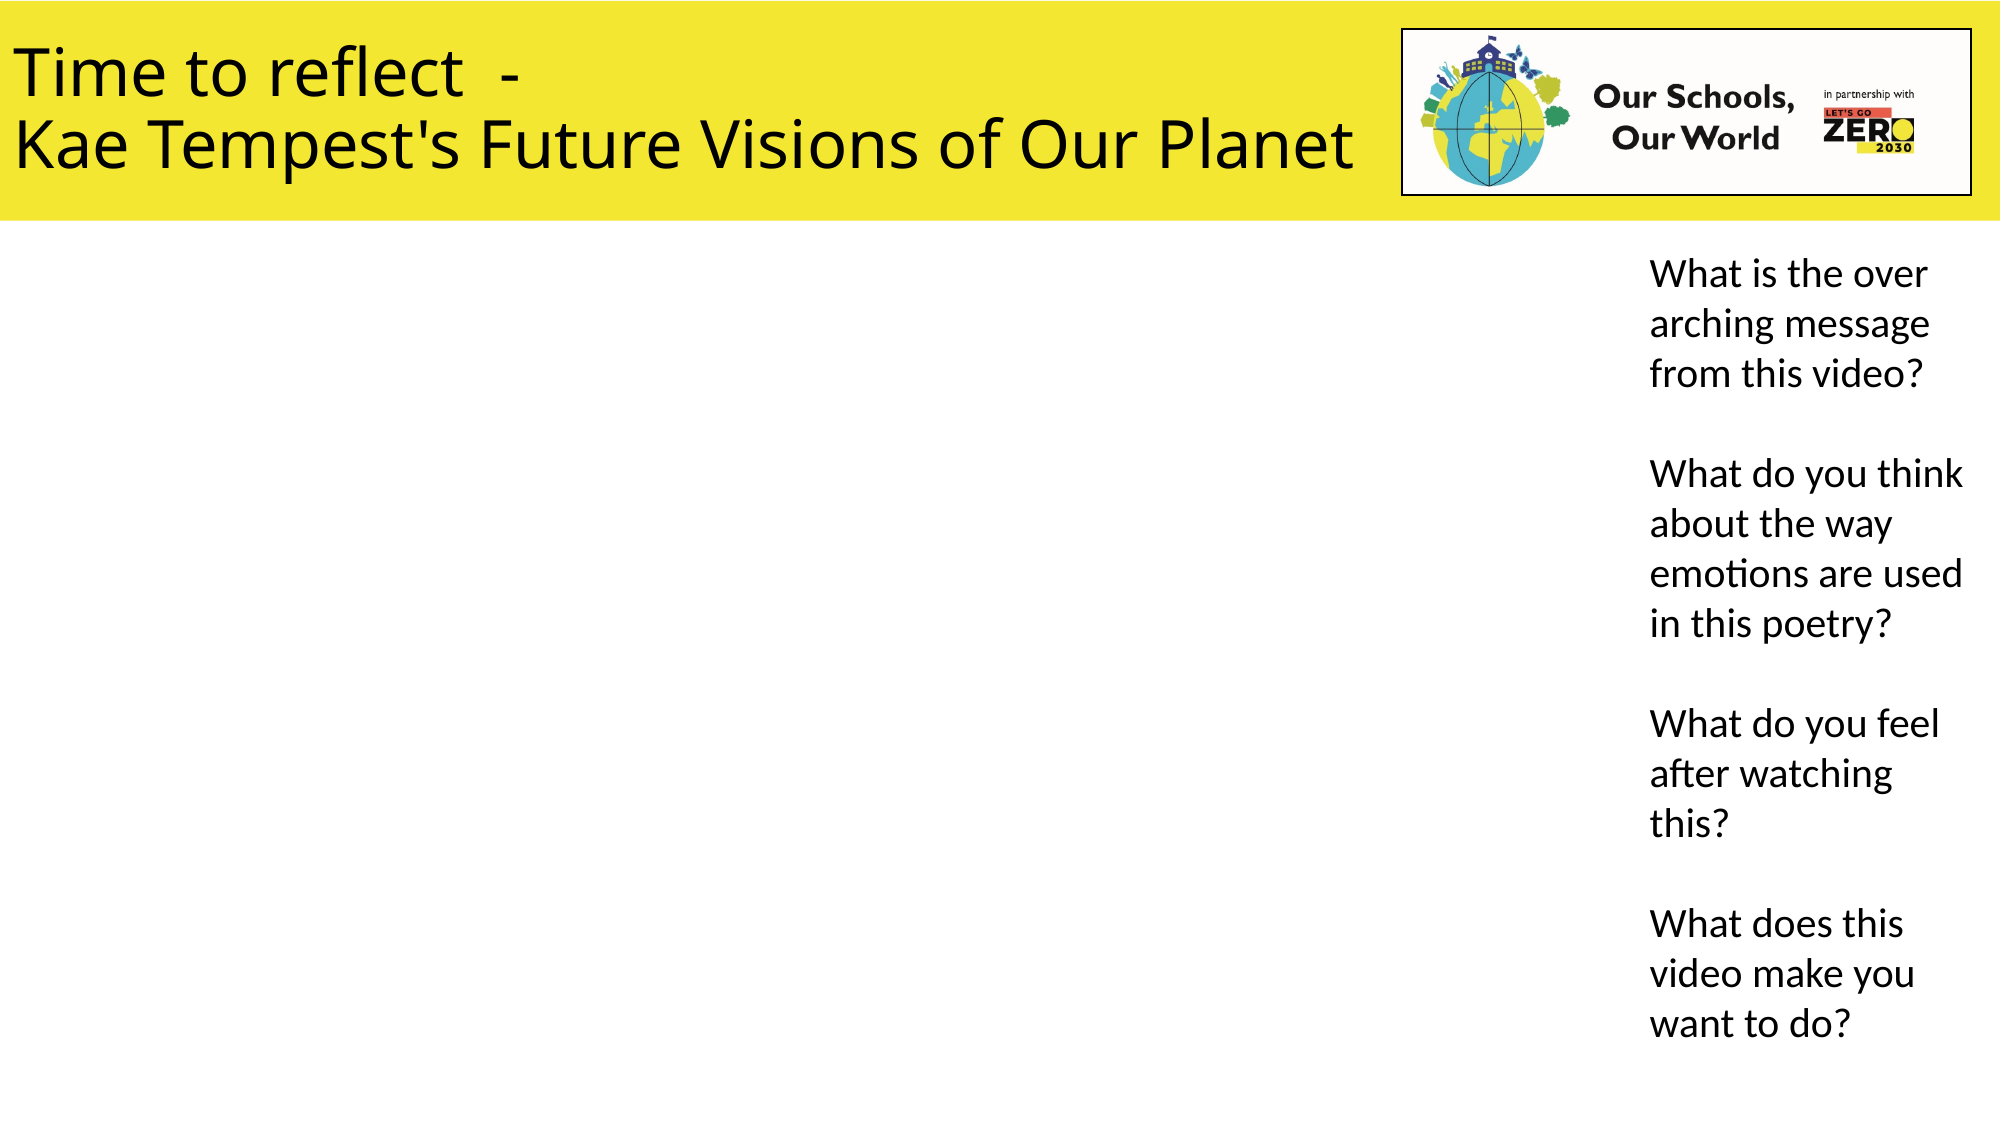

# Time to reflect - Kae Tempest's Future Visions of Our Planet
What is the over arching message from this video?
What do you think about the way emotions are used in this poetry?
What do you feel after watching this?
What does this video make you want to do?